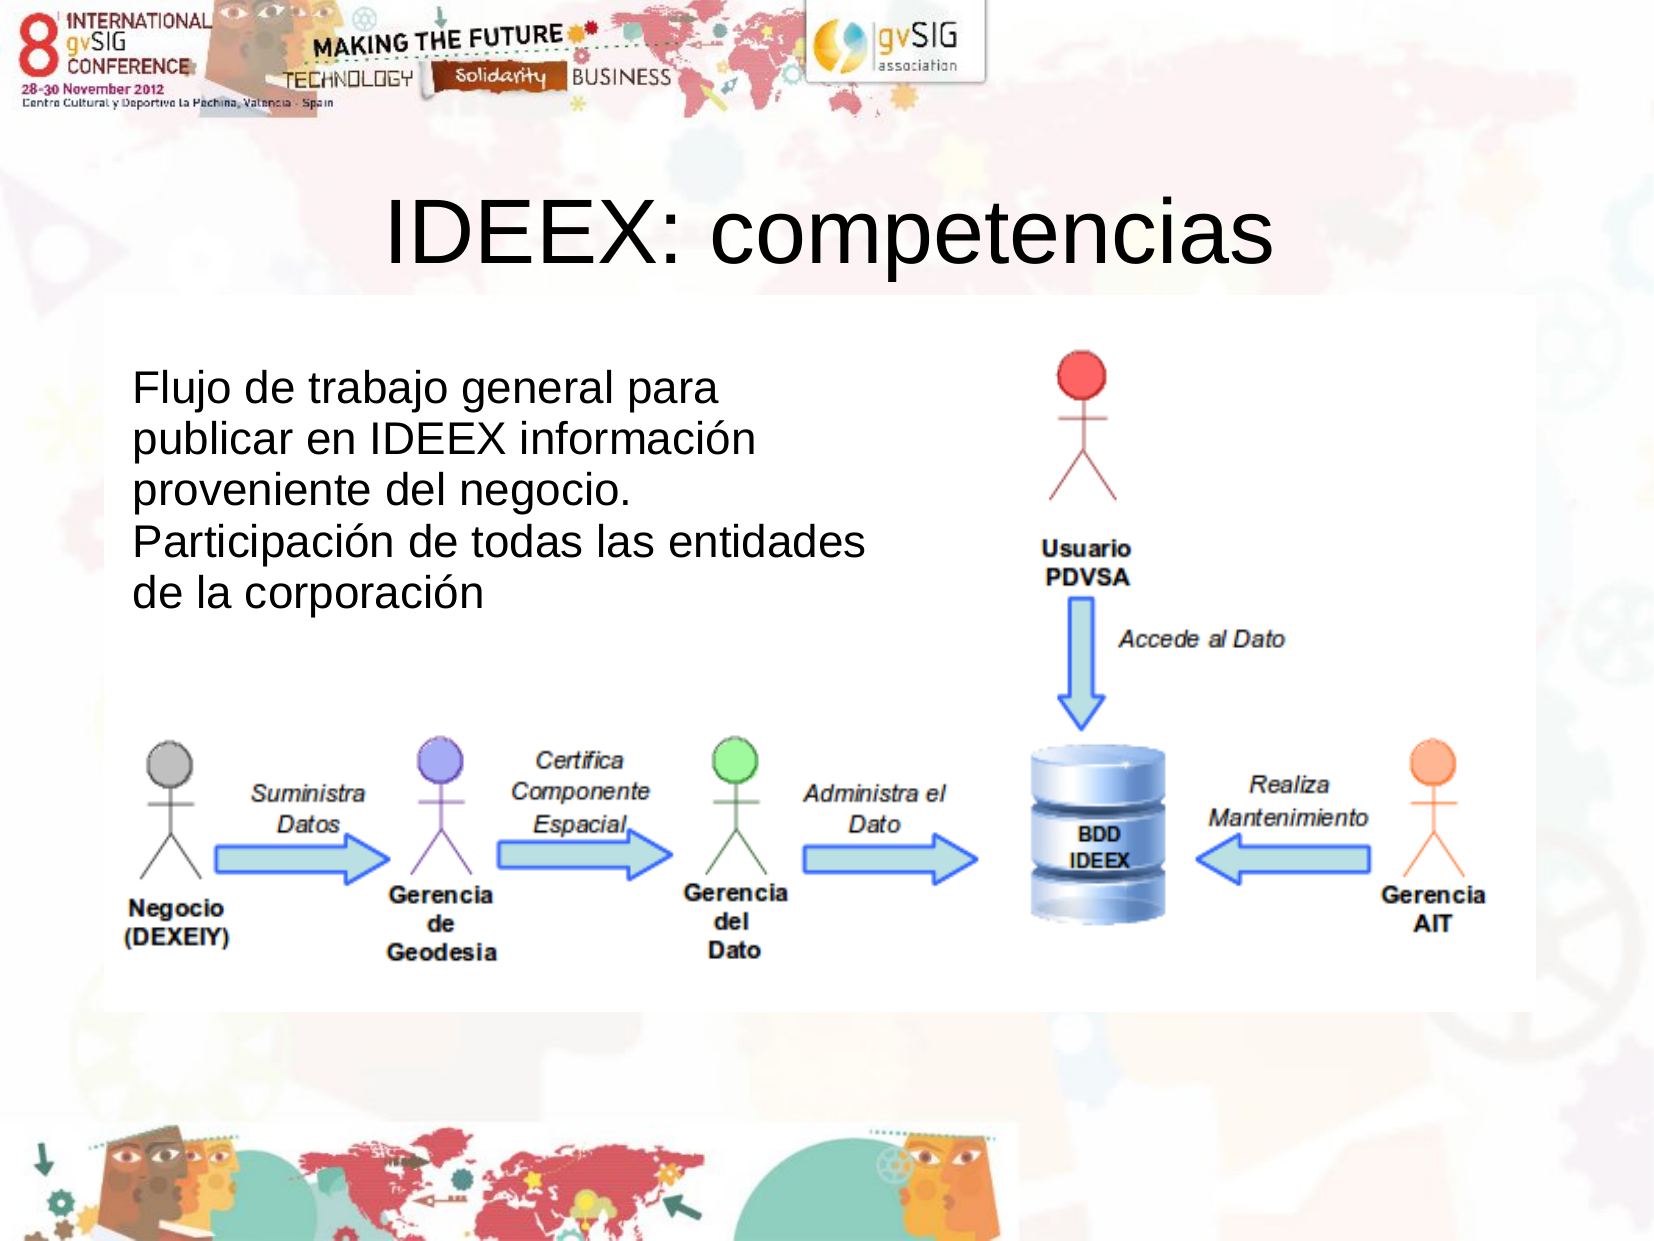

# IDEEX: competencias
Flujo de trabajo general para publicar en IDEEX información proveniente del negocio.
Participación de todas las entidades de la corporación